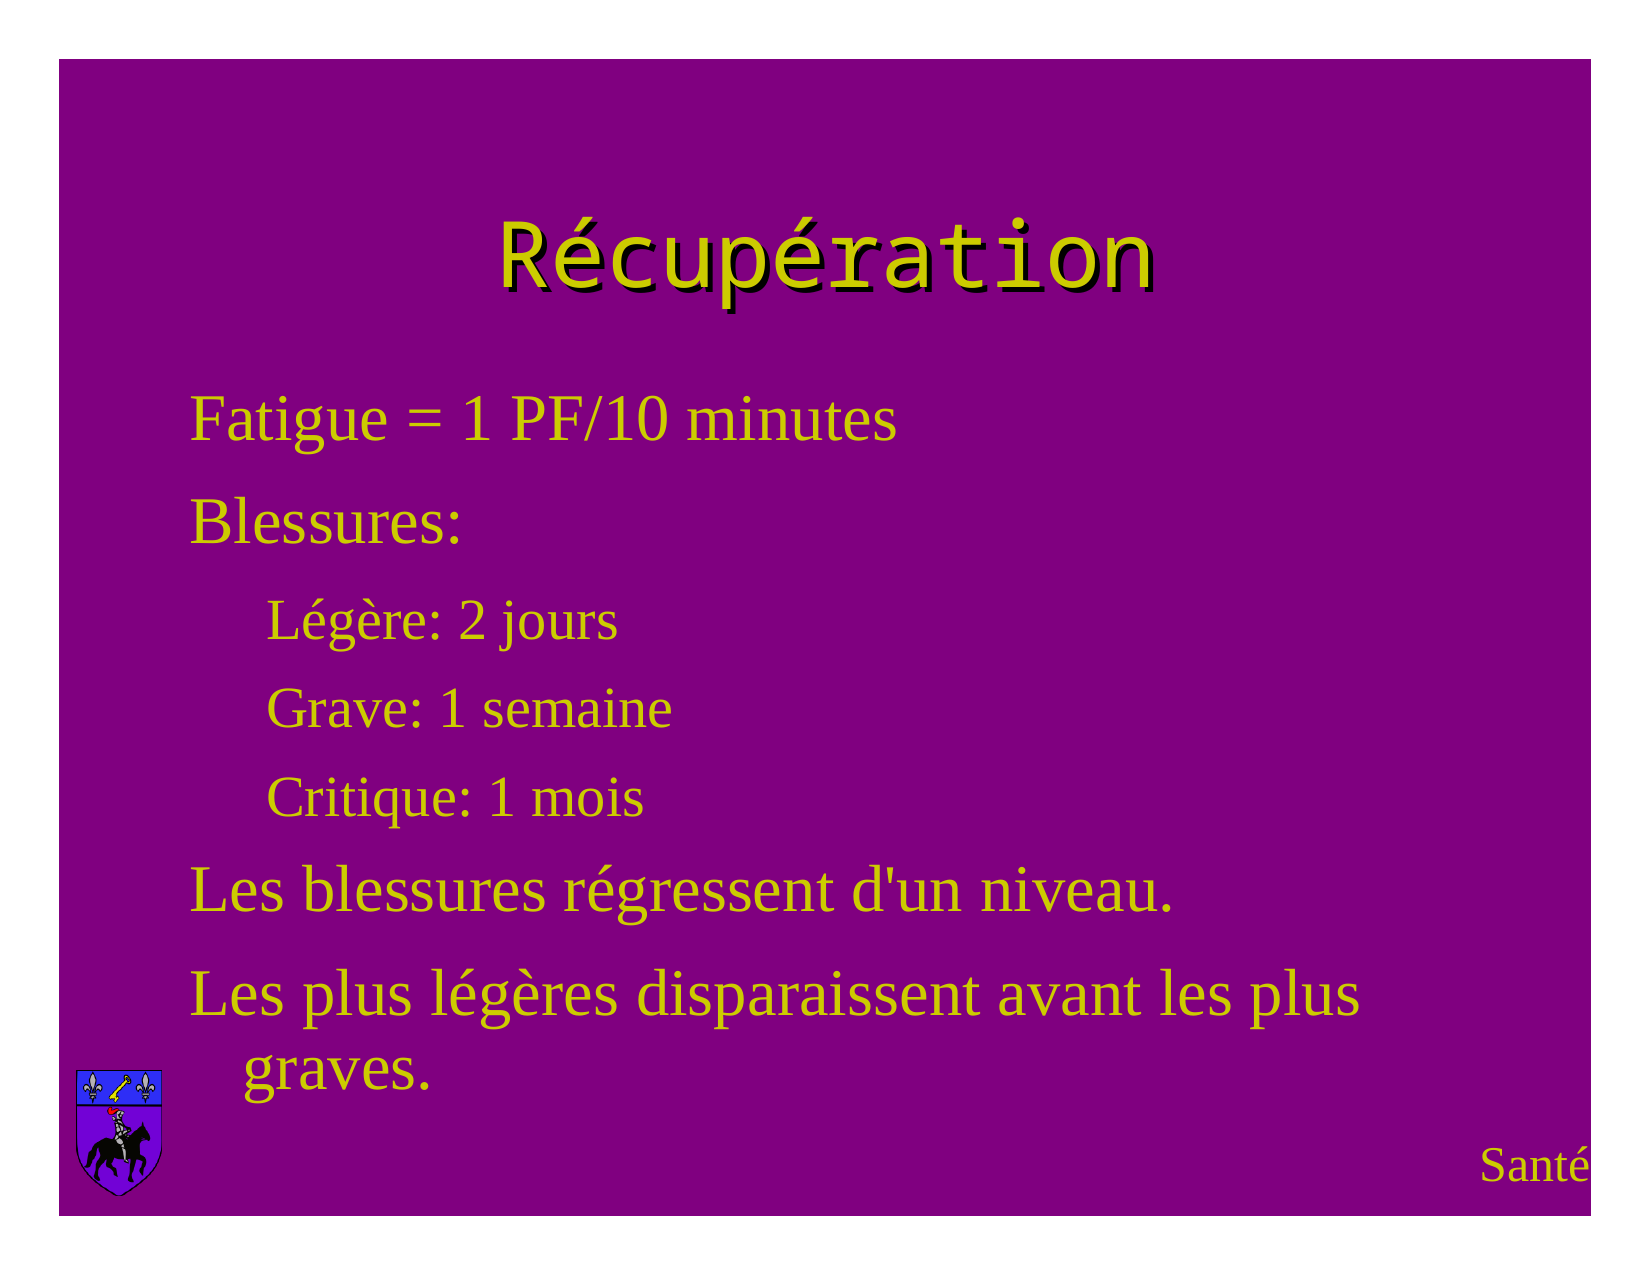

# Récupération
Fatigue = 1 PF/10 minutes
Blessures:
Légère: 2 jours
Grave: 1 semaine
Critique: 1 mois
Les blessures régressent d'un niveau.
Les plus légères disparaissent avant les plus graves.
Santé